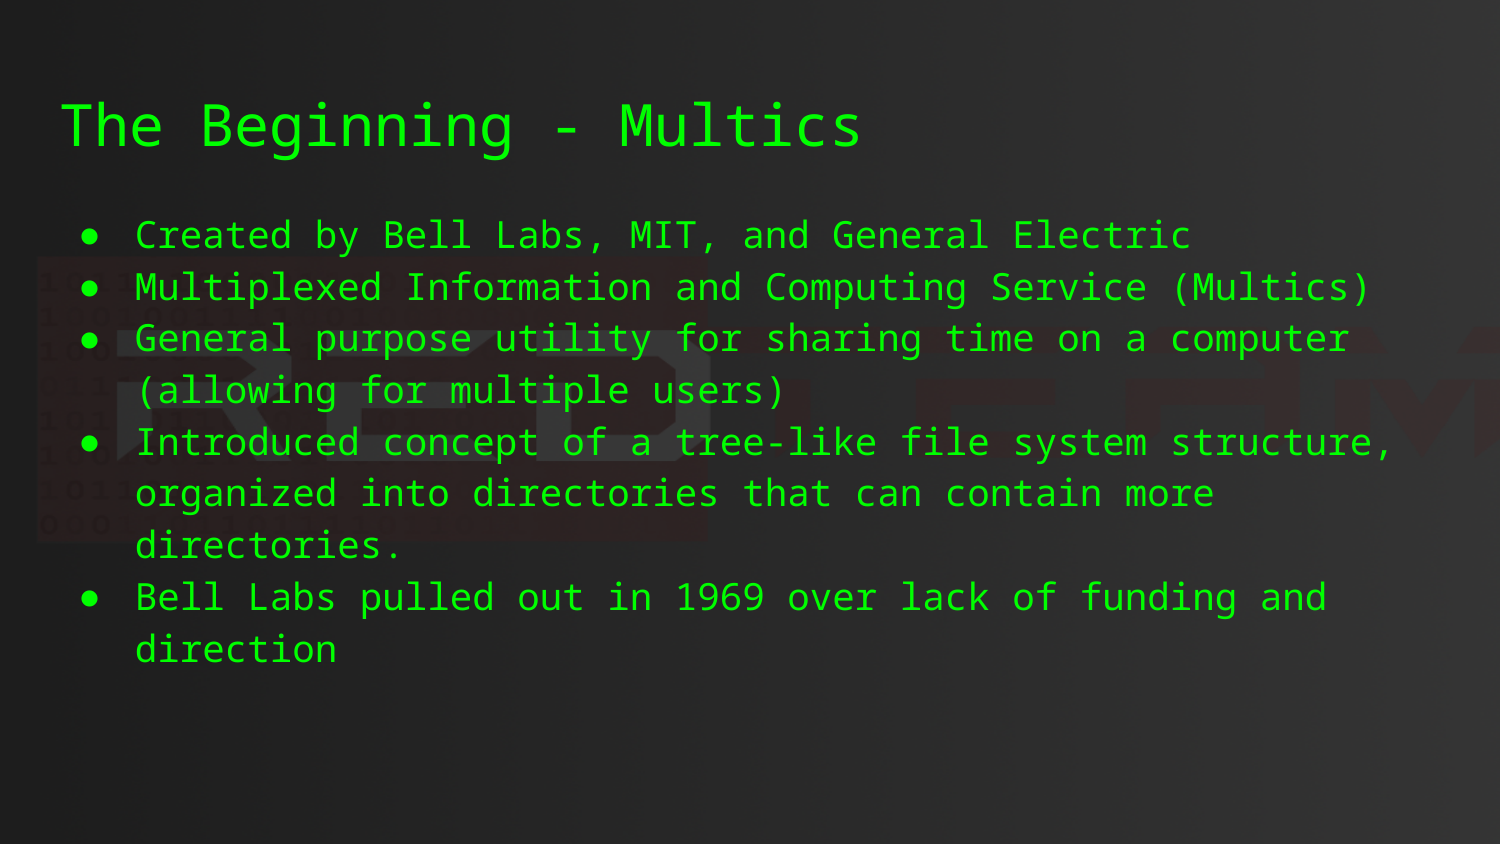

The Beginning - Multics
# Created by Bell Labs, MIT, and General Electric
Multiplexed Information and Computing Service (Multics)
General purpose utility for sharing time on a computer (allowing for multiple users)
Introduced concept of a tree-like file system structure, organized into directories that can contain more directories.
Bell Labs pulled out in 1969 over lack of funding and direction